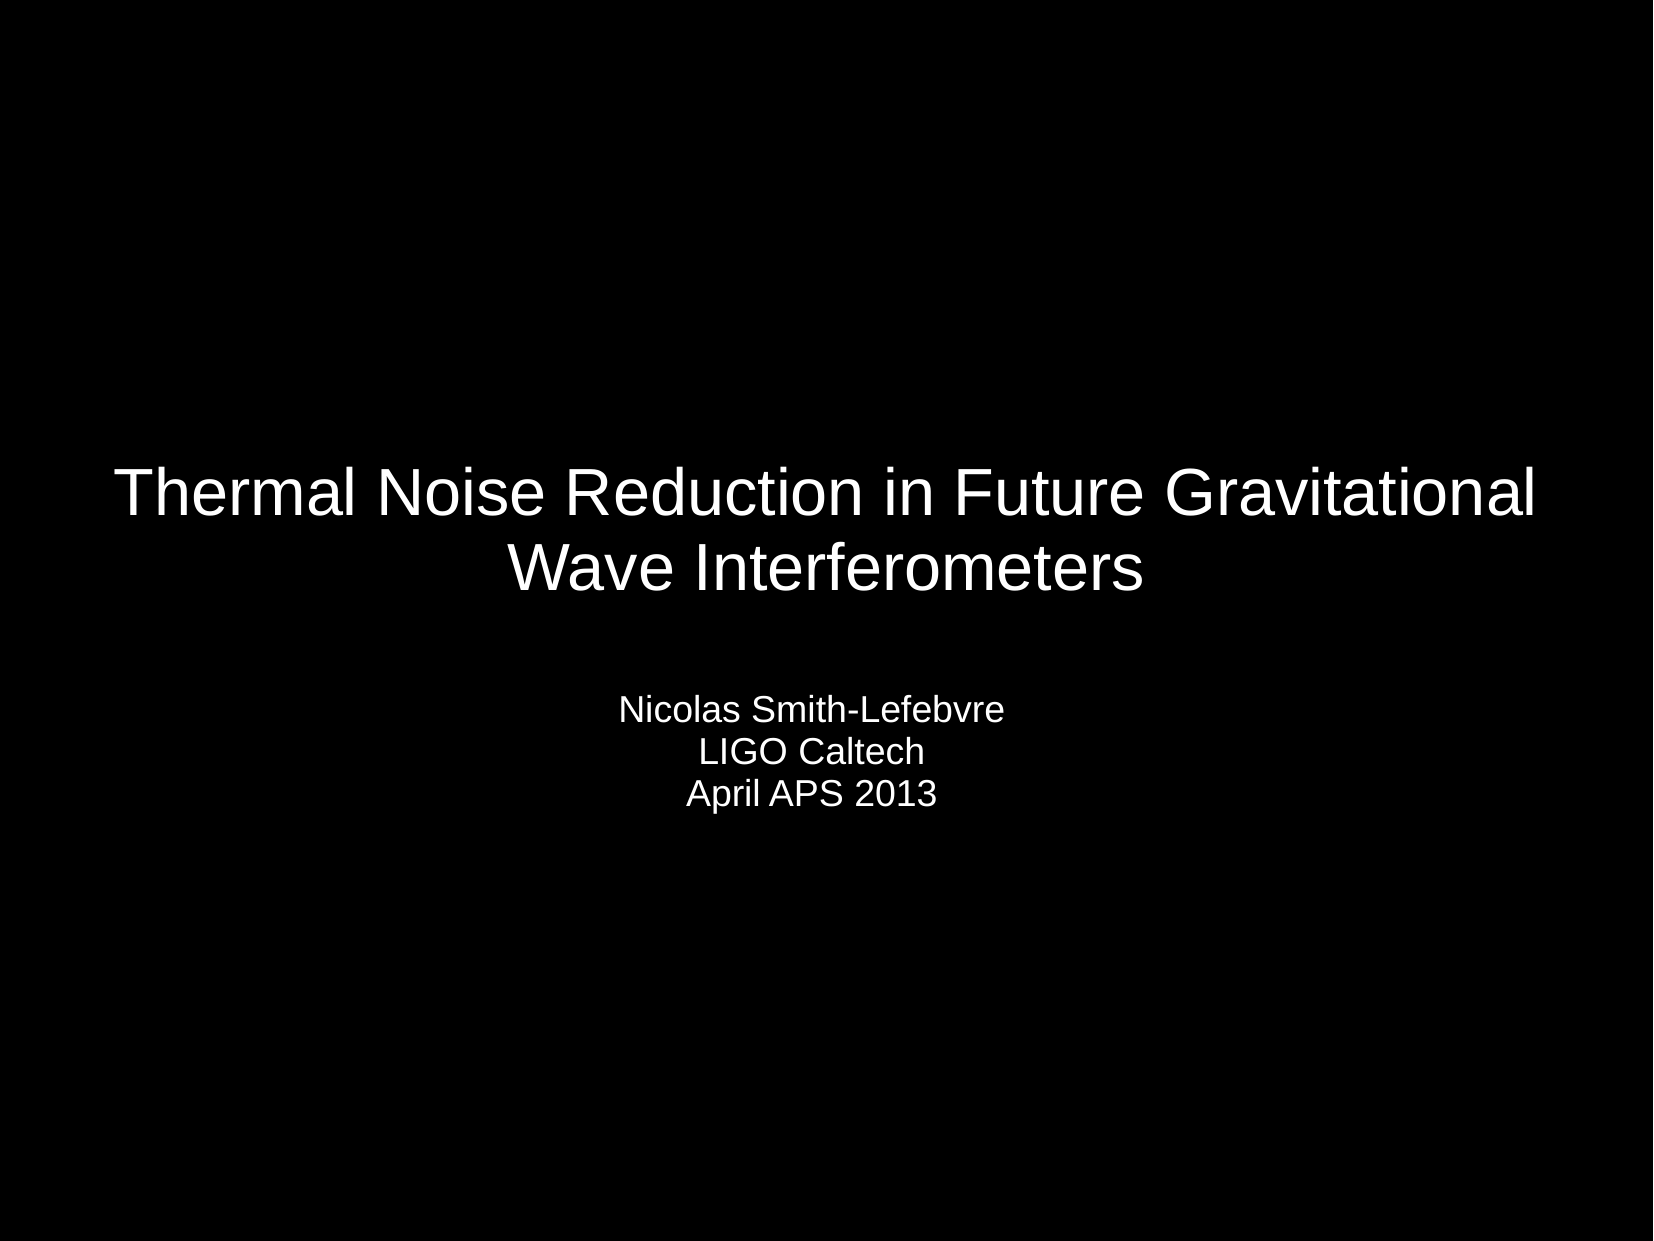

# Thermal Noise Reduction in Future Gravitational Wave Interferometers
Nicolas Smith-Lefebvre
LIGO Caltech
April APS 2013